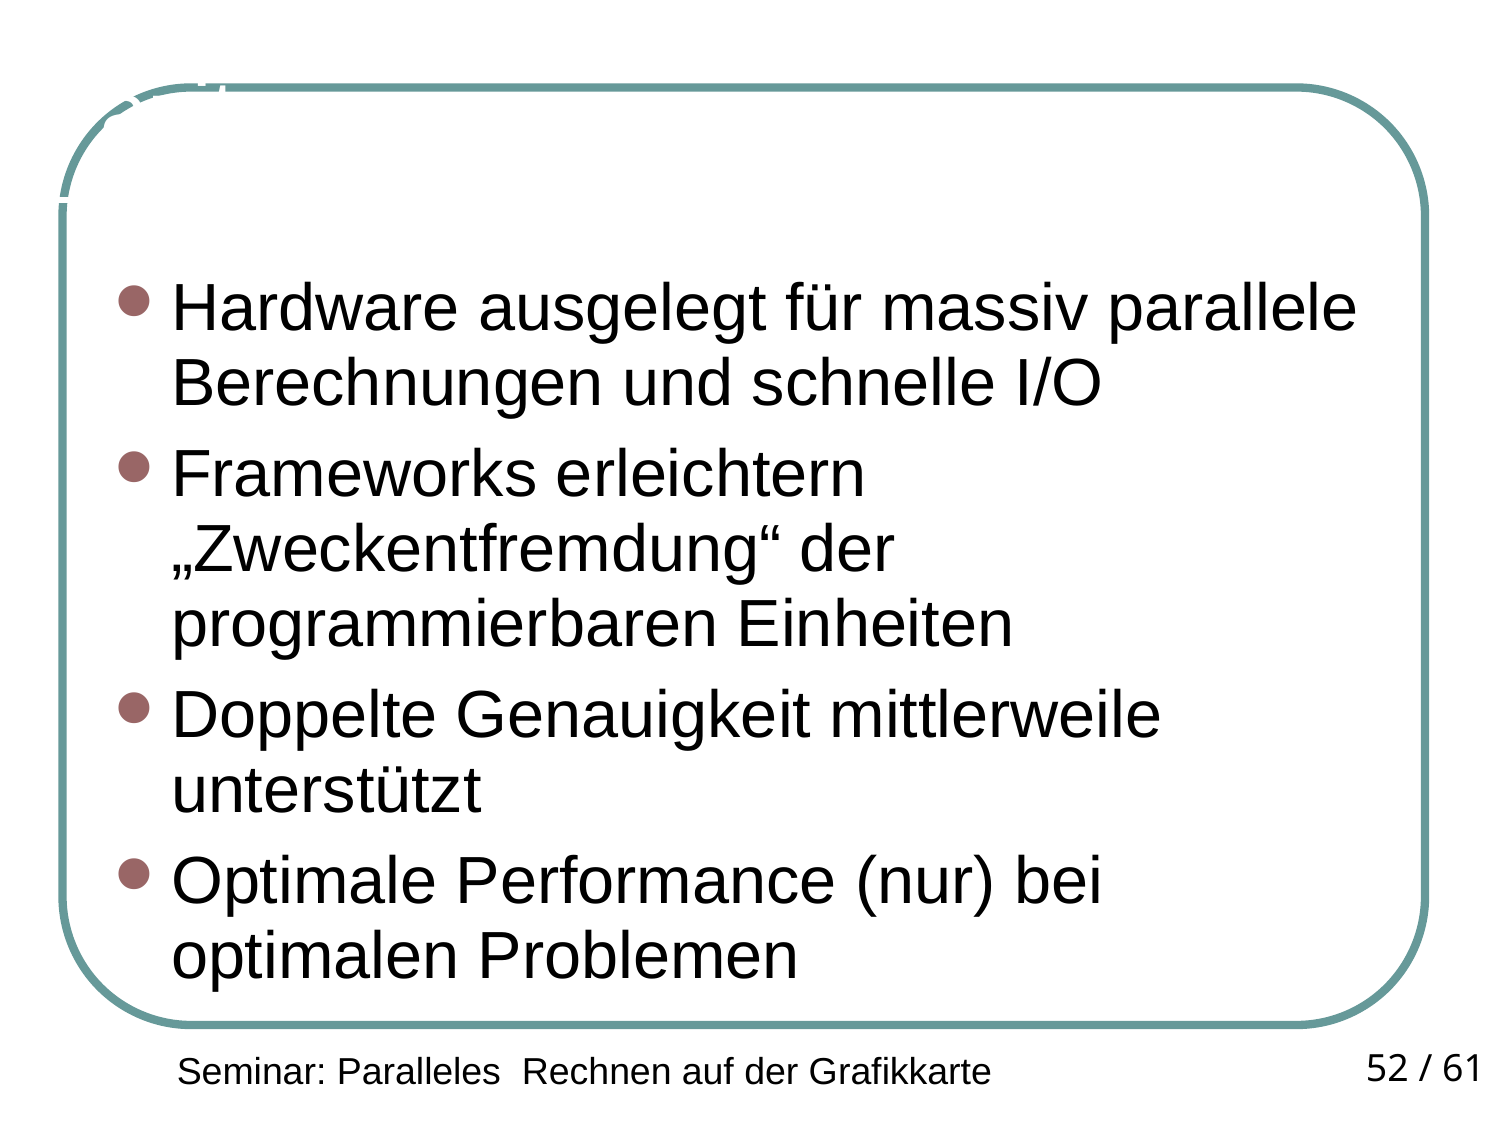

# Fazit
Hardware ausgelegt für massiv parallele Berechnungen und schnelle I/O
Frameworks erleichtern „Zweckentfremdung“ der programmierbaren Einheiten
Doppelte Genauigkeit mittlerweile unterstützt
Optimale Performance (nur) bei optimalen Problemen
Seminar: Paralleles Rechnen auf der Grafikkarte
52